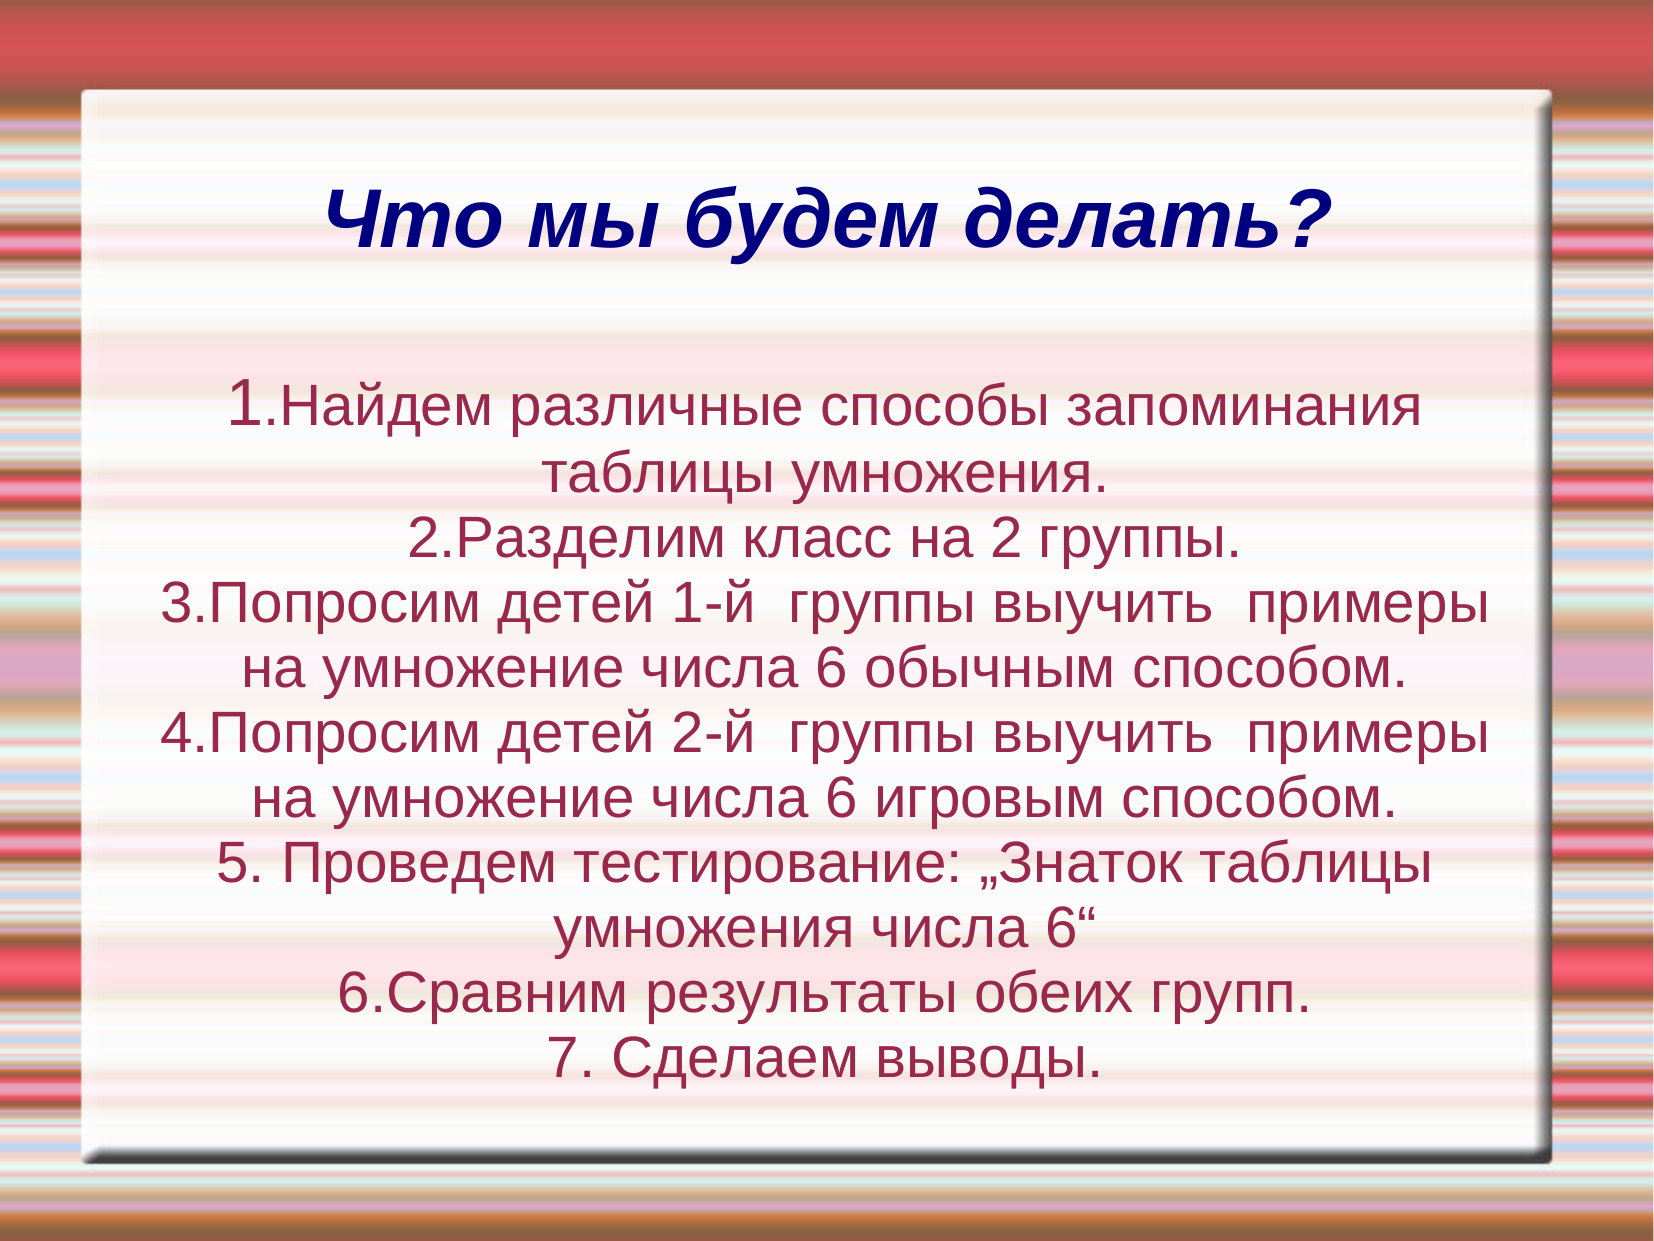

# Что мы будем делать?
1.Найдем различные способы запоминания таблицы умножения.
2.Разделим класс на 2 группы.
3.Попросим детей 1-й группы выучить примеры на умножение числа 6 обычным способом.
4.Попросим детей 2-й группы выучить примеры на умножение числа 6 игровым способом.
5. Проведем тестирование: „Знаток таблицы умножения числа 6“
6.Сравним результаты обеих групп.
7. Сделаем выводы.